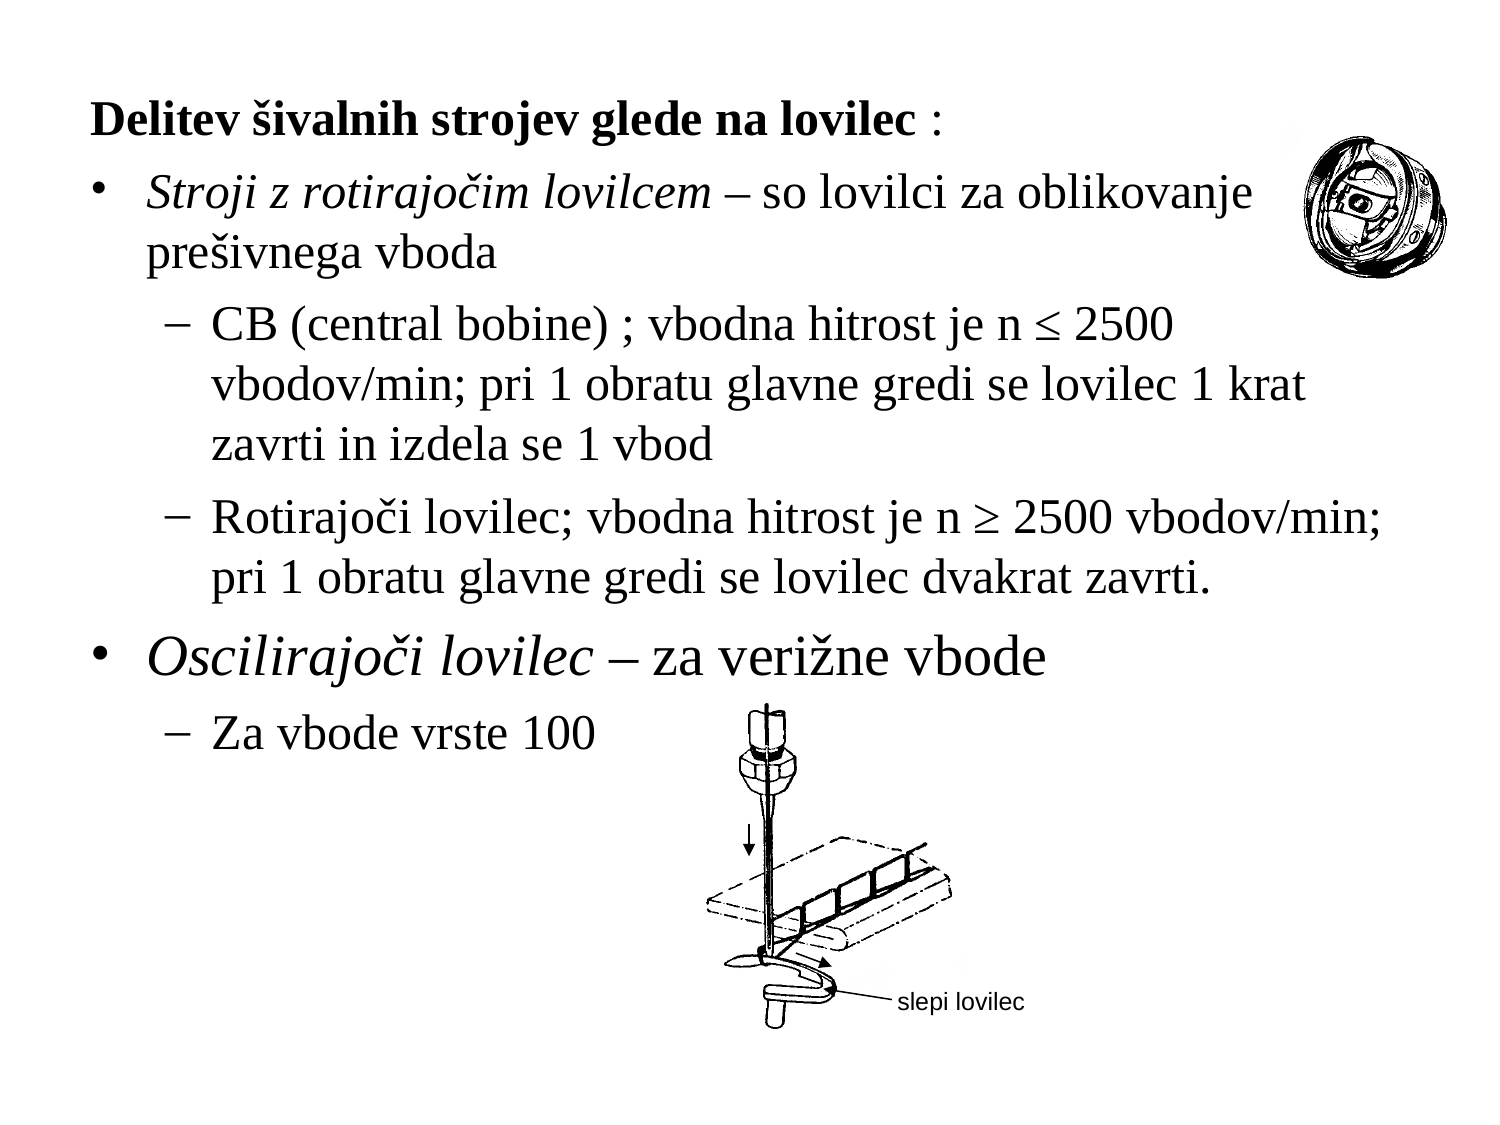

# Delitev šivalnih strojev glede na lovilec :
Stroji z rotirajočim lovilcem – so lovilci za oblikovanje prešivnega vboda
CB (central bobine) ; vbodna hitrost je n ≤ 2500 vbodov/min; pri 1 obratu glavne gredi se lovilec 1 krat zavrti in izdela se 1 vbod
Rotirajoči lovilec; vbodna hitrost je n ≥ 2500 vbodov/min; pri 1 obratu glavne gredi se lovilec dvakrat zavrti.
Oscilirajoči lovilec – za verižne vbode
Za vbode vrste 100
slepi lovilec